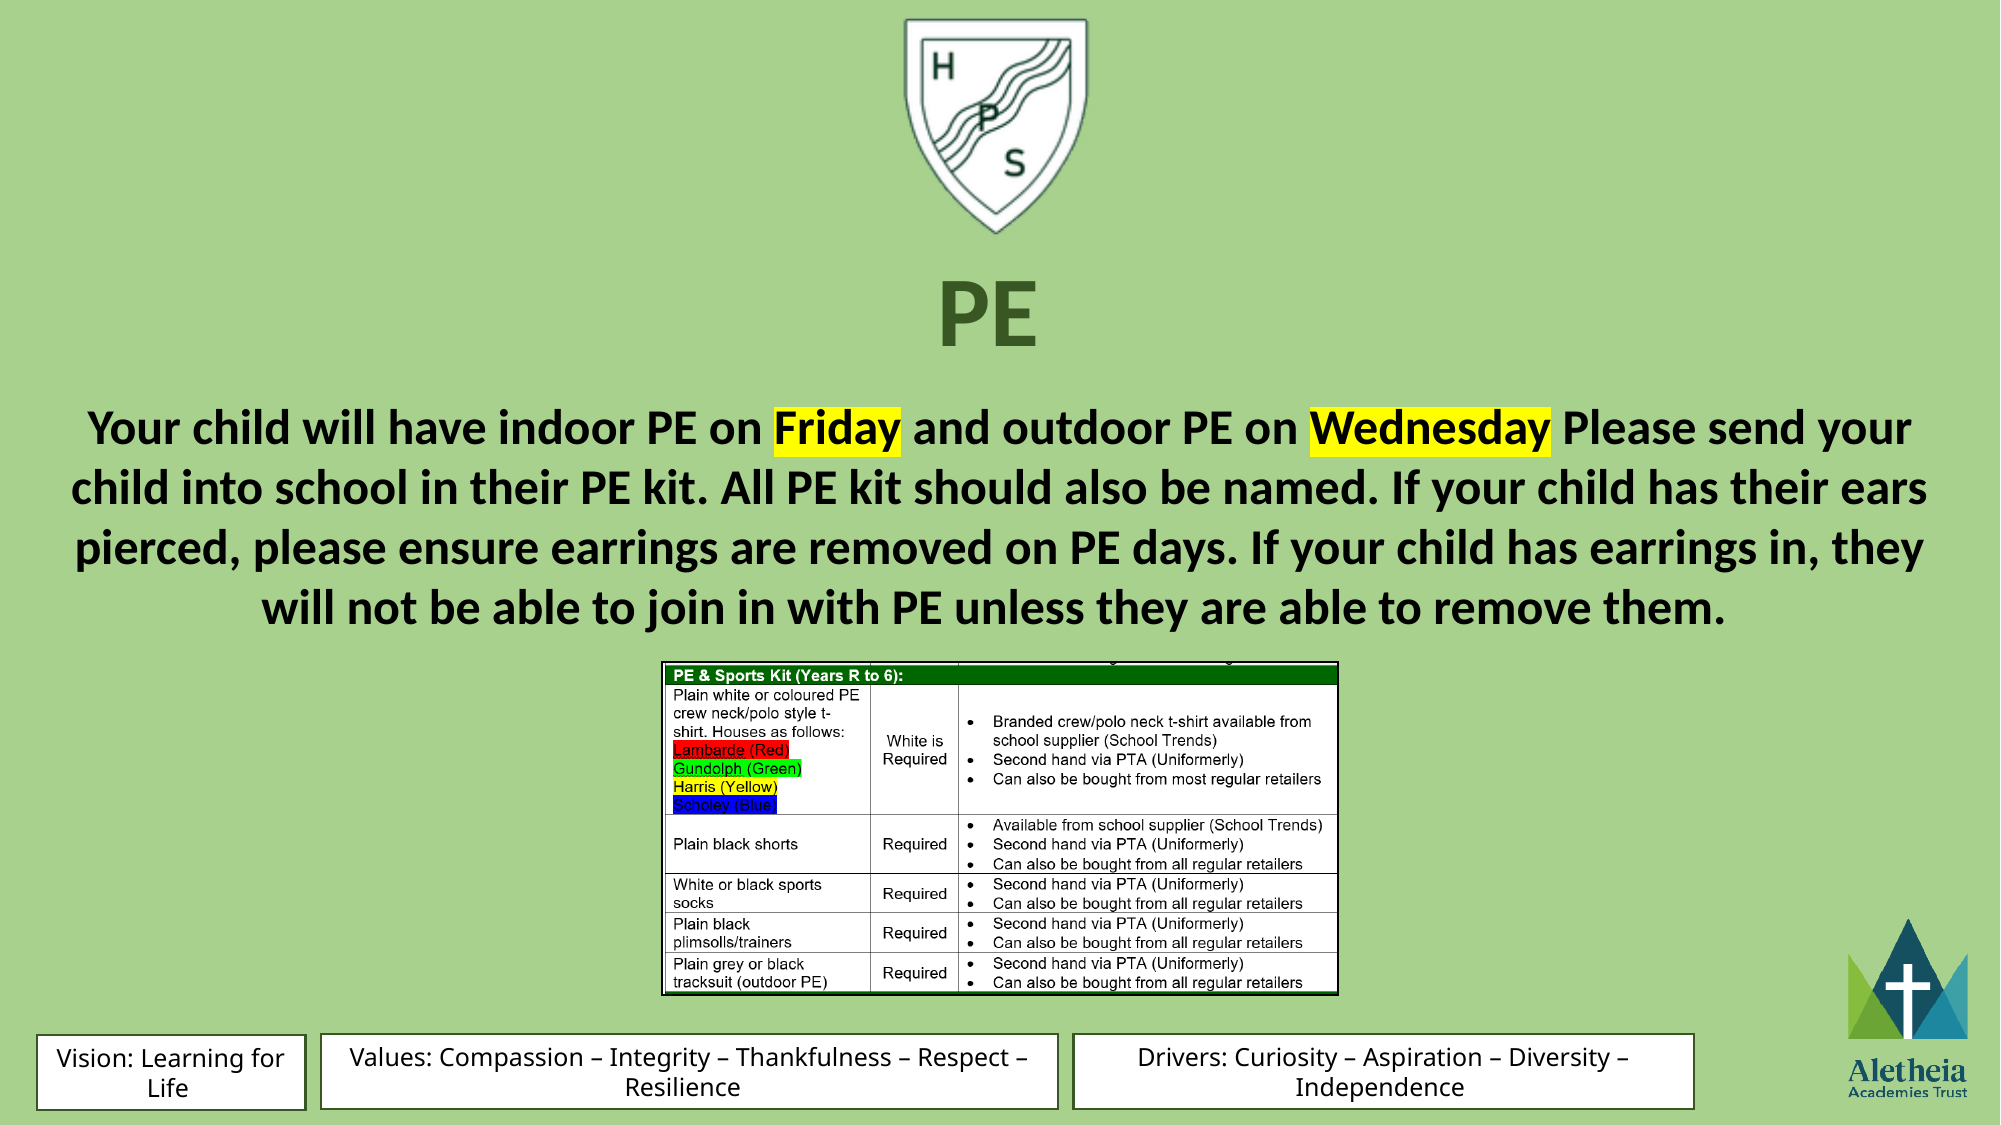

PE
Your child will have indoor PE on Friday and outdoor PE on Wednesday Please send your child into school in their PE kit. All PE kit should also be named. If your child has their ears pierced, please ensure earrings are removed on PE days. If your child has earrings in, they will not be able to join in with PE unless they are able to remove them.
Values: Compassion – Integrity – Thankfulness – Respect – Resilience
Drivers: Curiosity – Aspiration – Diversity – Independence
Vision: Learning for Life